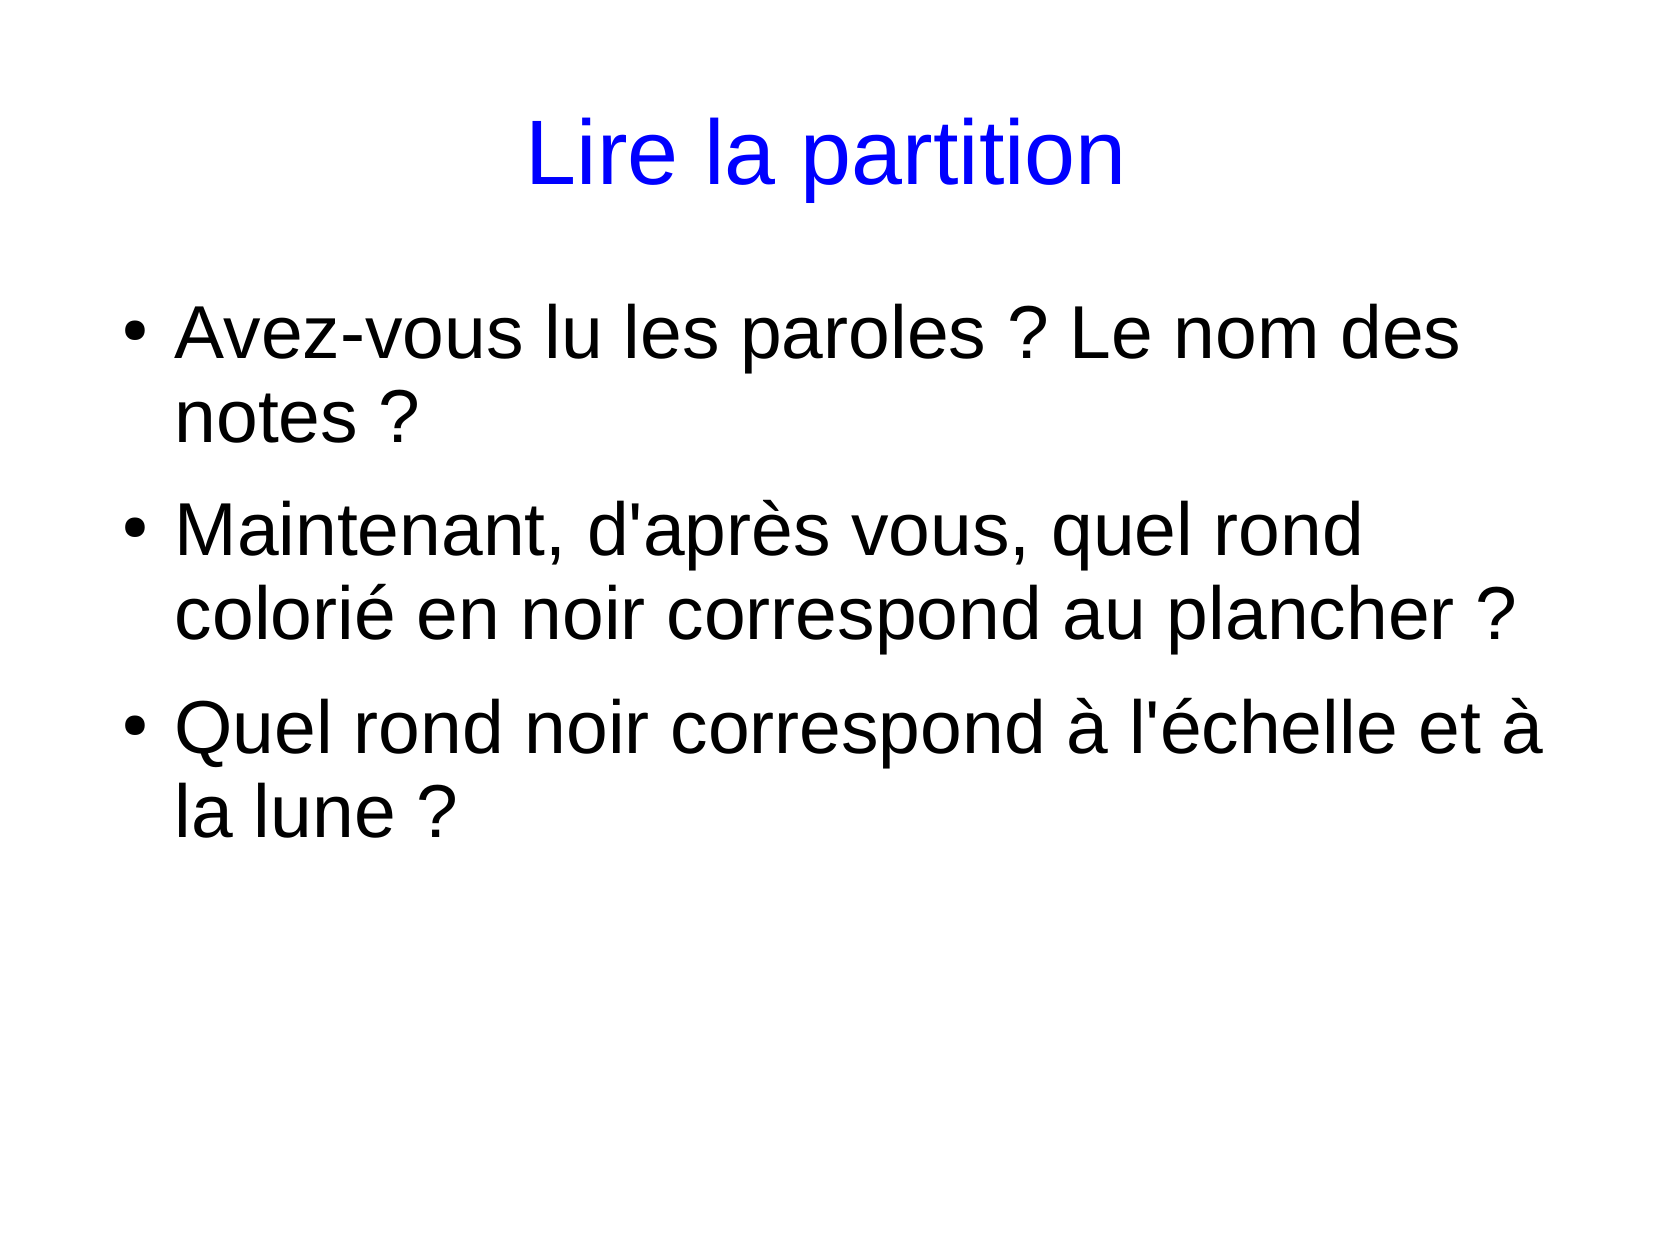

# Lire la partition
Avez-vous lu les paroles ? Le nom des notes ?
Maintenant, d'après vous, quel rond colorié en noir correspond au plancher ?
Quel rond noir correspond à l'échelle et à la lune ?